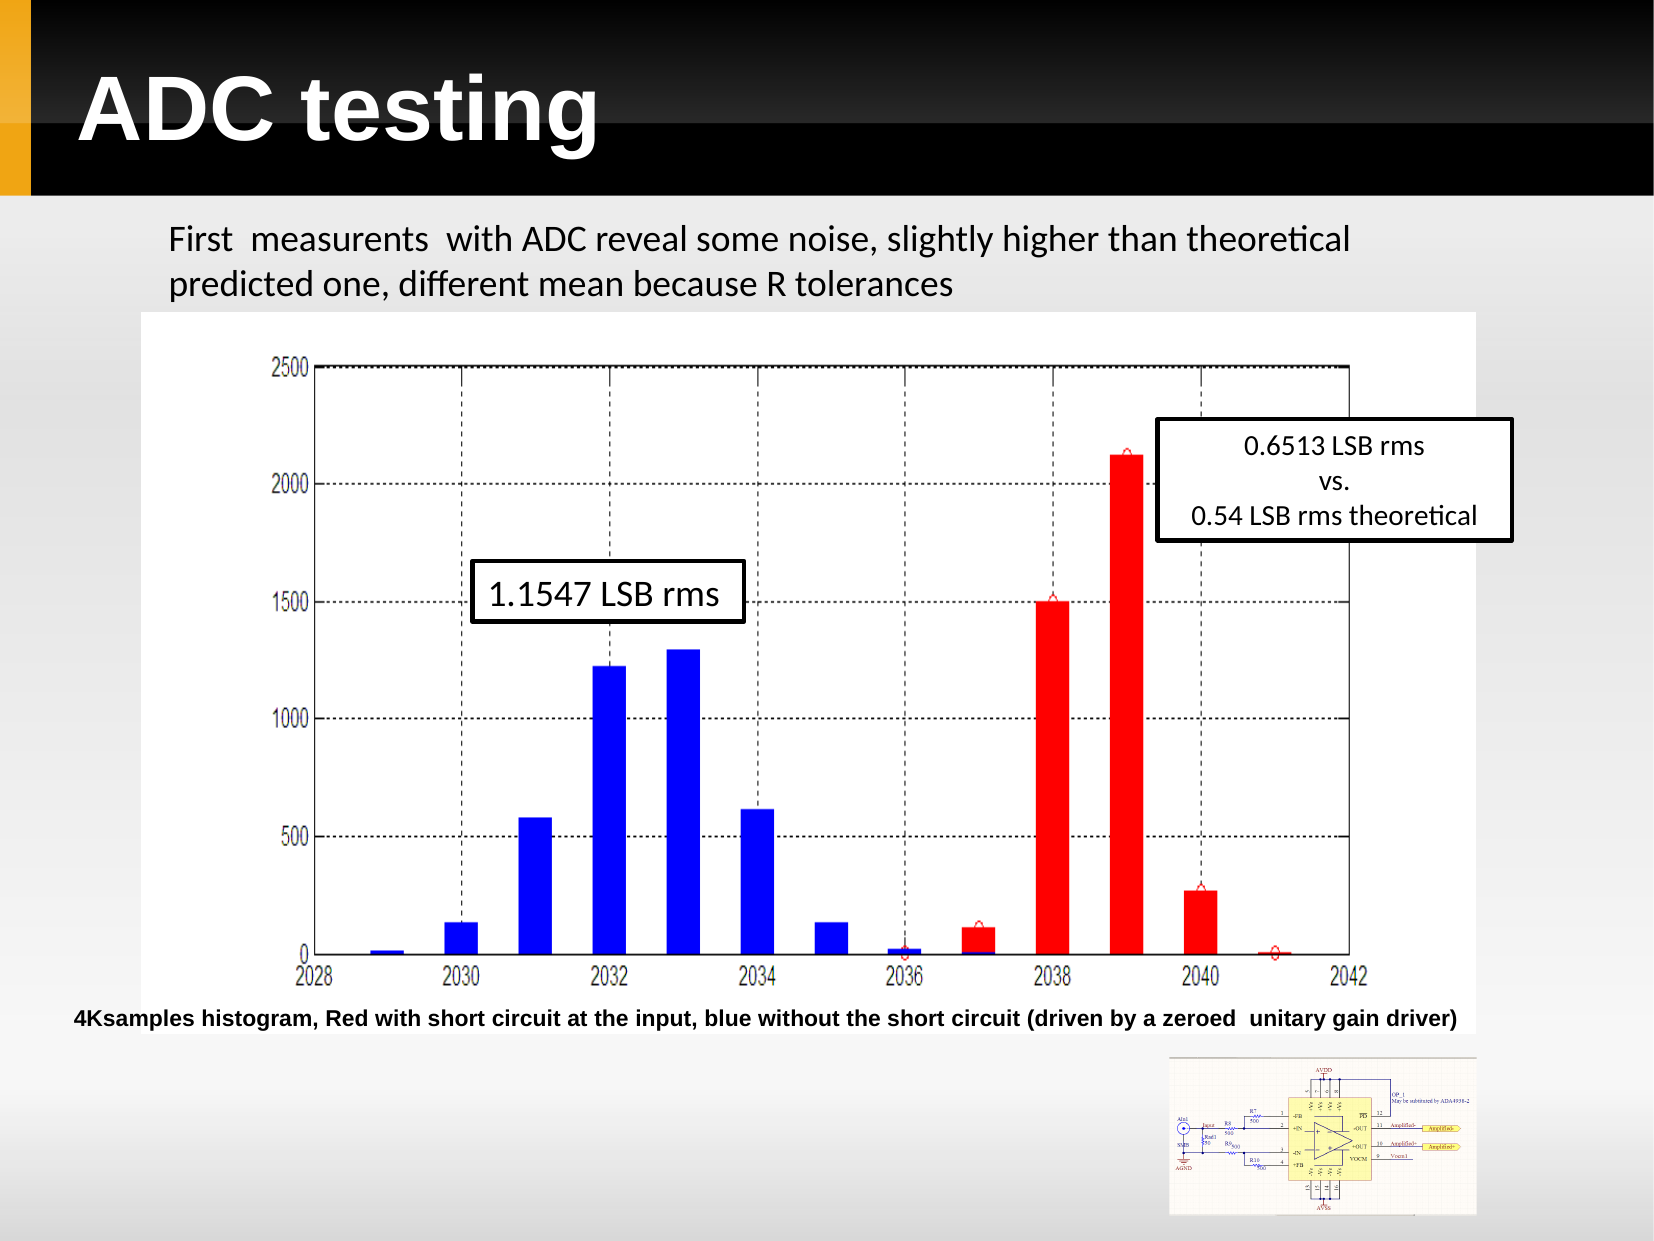

# ADC testing
First measurents with ADC reveal some noise, slightly higher than theoretical predicted one, different mean because R tolerances
0.6513 LSB rms
vs.
0.54 LSB rms theoretical
1.1547 LSB rms
4Ksamples histogram, Red with short circuit at the input, blue without the short circuit (driven by a zeroed unitary gain driver)